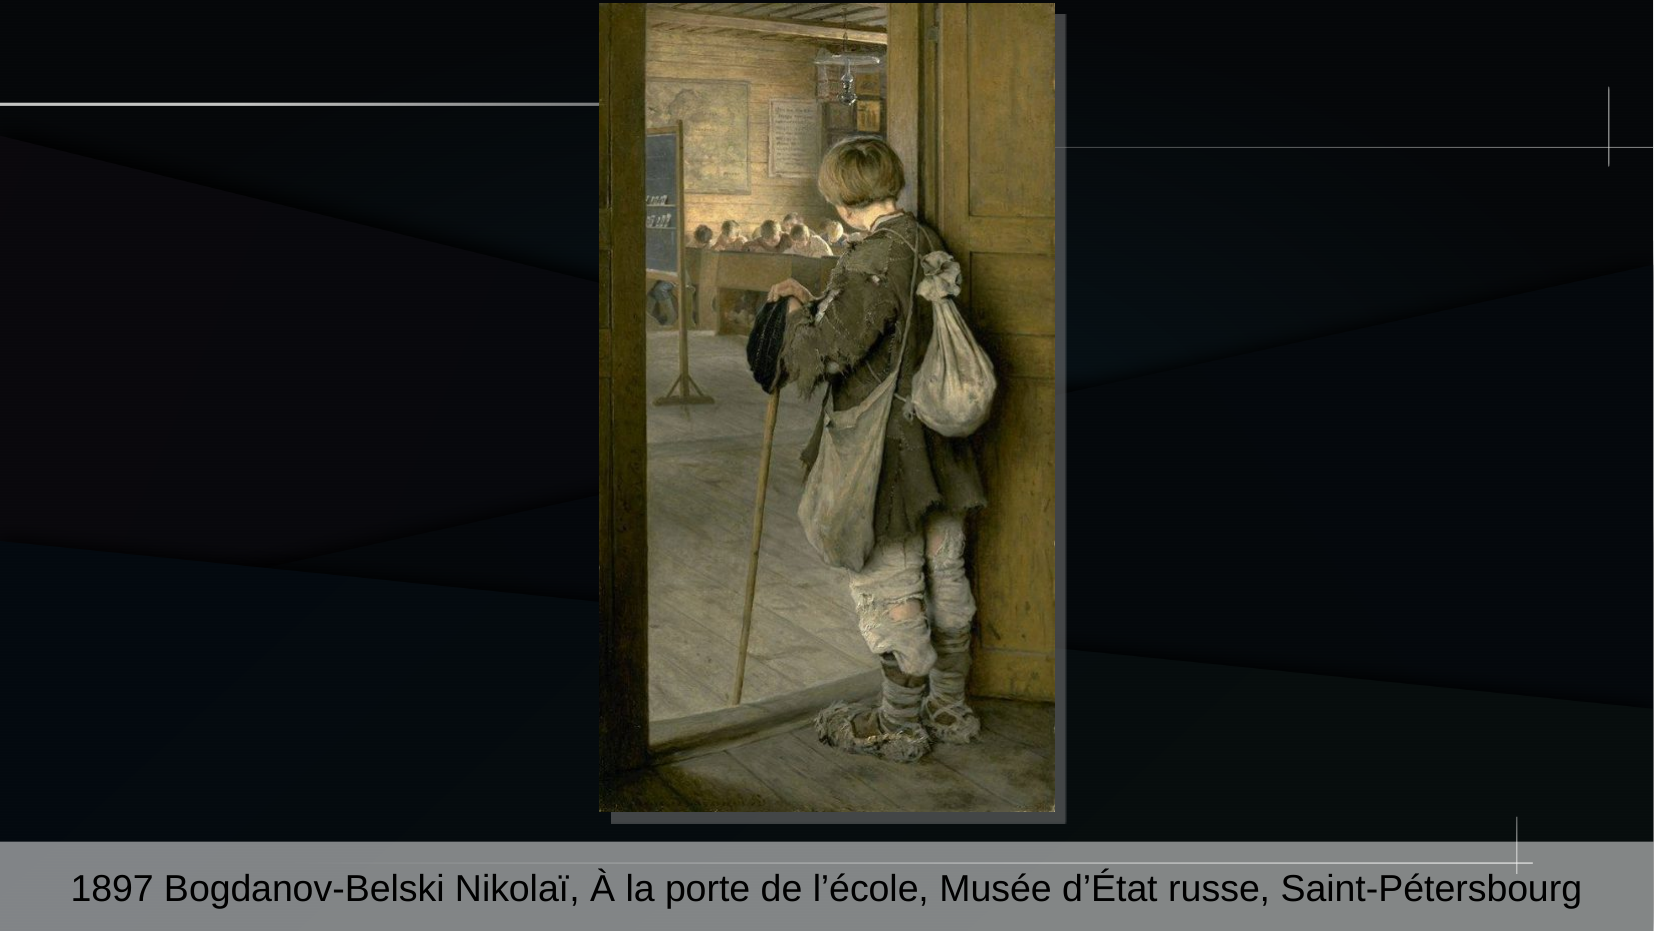

1897 Bogdanov-Belski Nikolaï, À la porte de l’école, Musée d’État russe, Saint-Pétersbourg